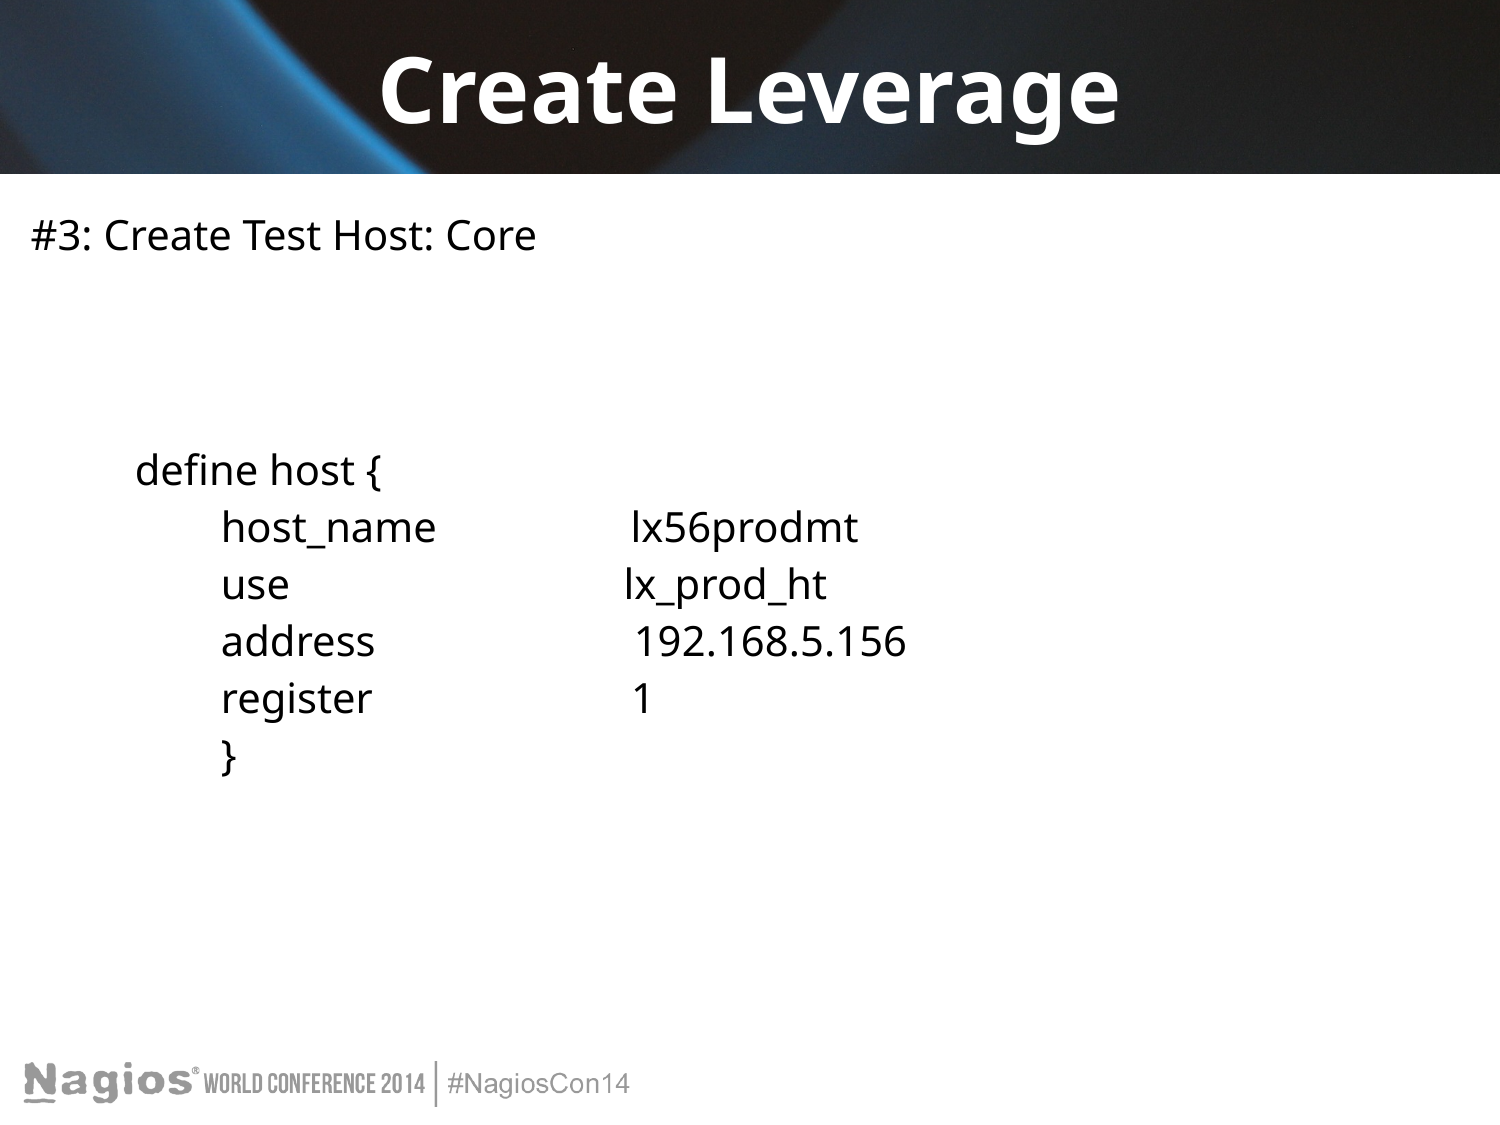

# Create Leverage
#3: Create Test Host: Core
define host {
 host_name lx56prodmt
 use lx_prod_ht
 address 192.168.5.156
 register 1
 }